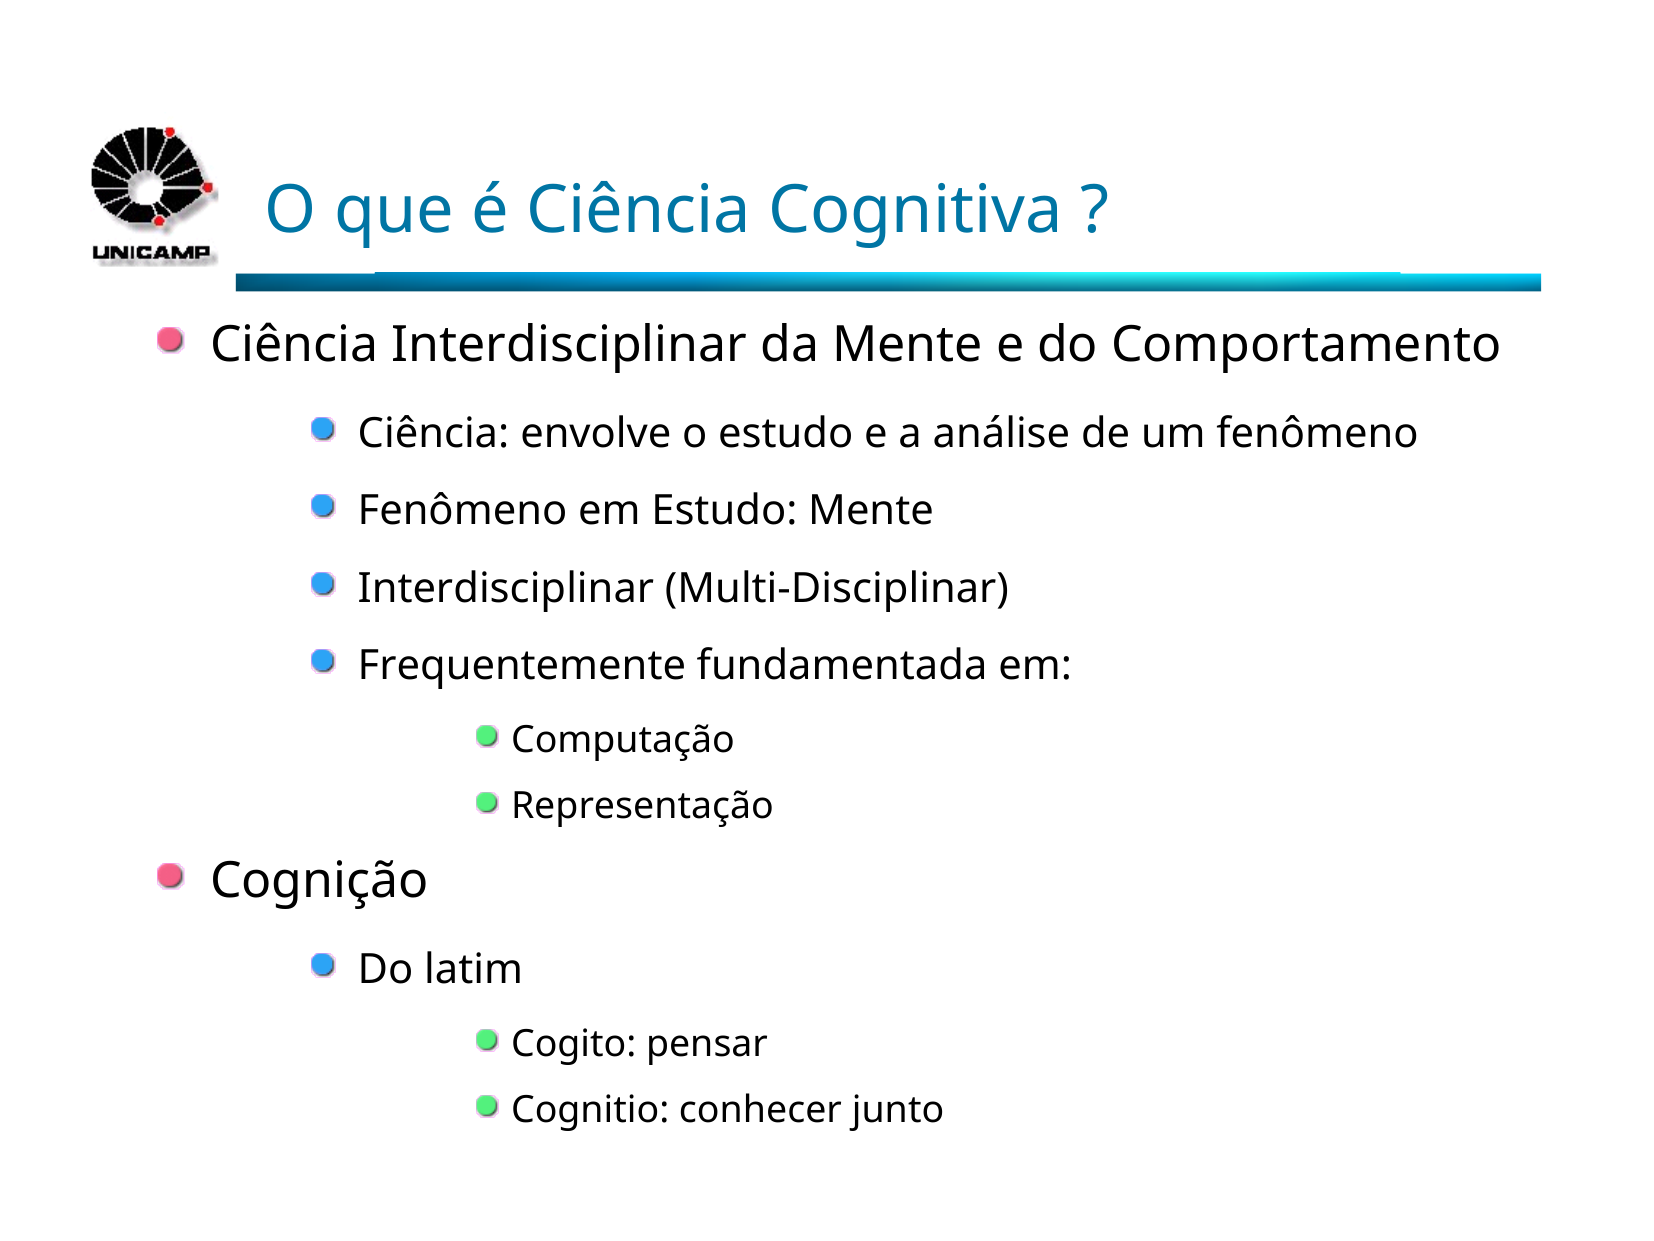

# O que é Ciência Cognitiva ?
Ciência Interdisciplinar da Mente e do Comportamento
Ciência: envolve o estudo e a análise de um fenômeno
Fenômeno em Estudo: Mente
Interdisciplinar (Multi-Disciplinar)
Frequentemente fundamentada em:
Computação
Representação
Cognição
Do latim
Cogito: pensar
Cognitio: conhecer junto